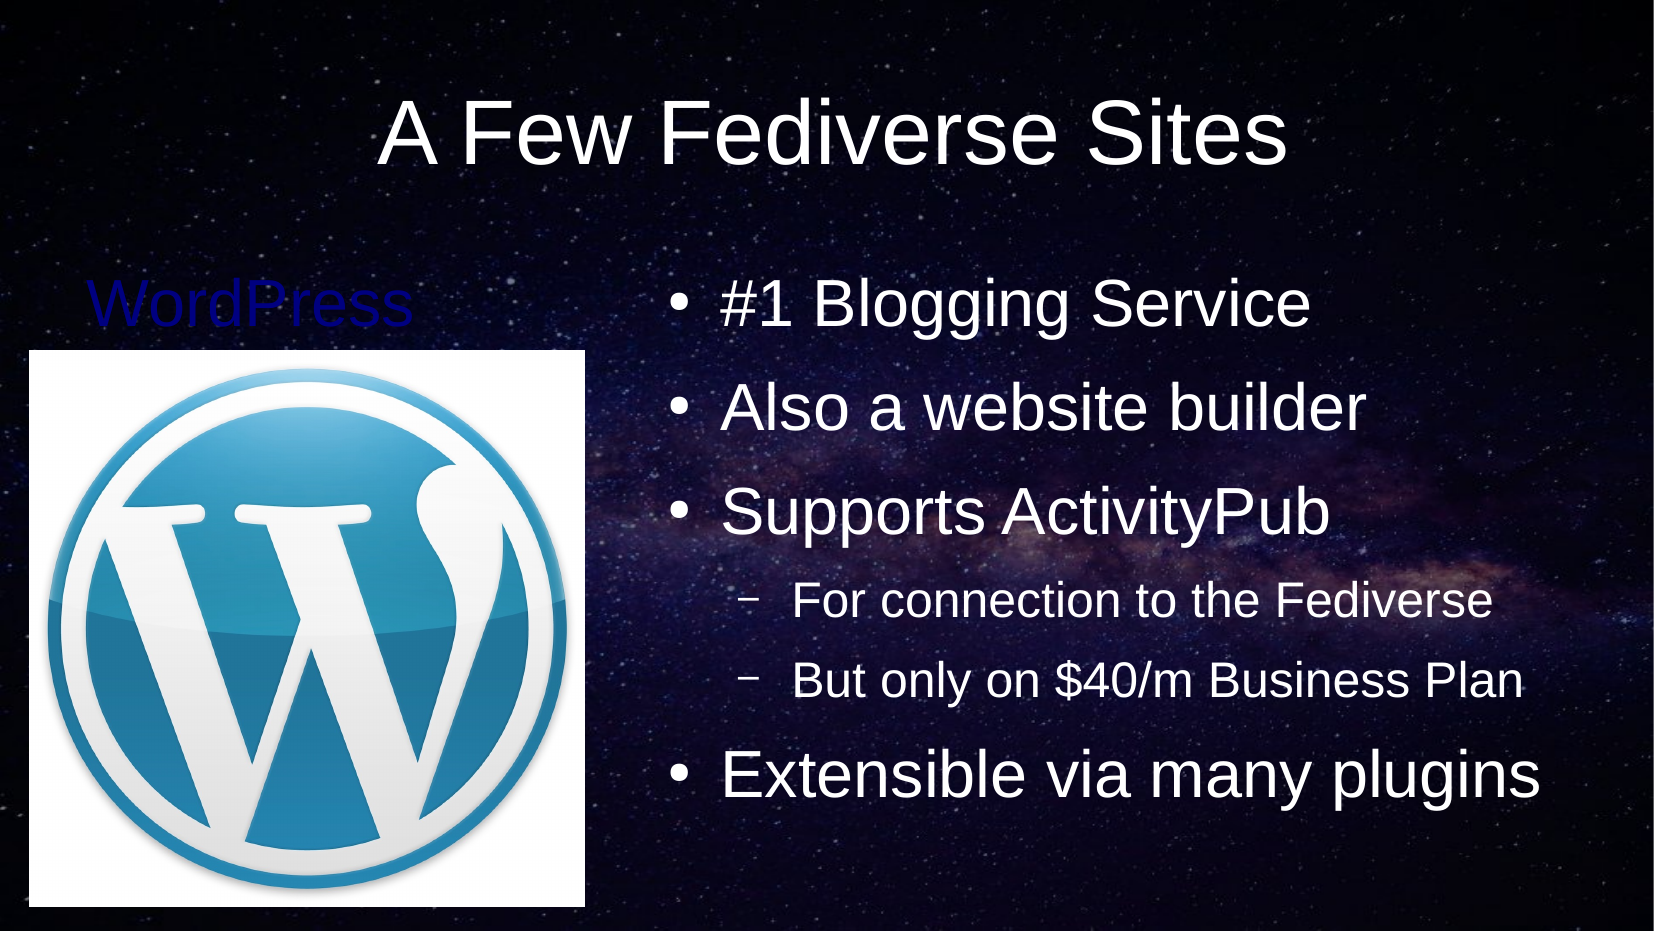

# A Few Fediverse Sites
WordPress
#1 Blogging Service
Also a website builder
Supports ActivityPub
For connection to the Fediverse
But only on $40/m Business Plan
Extensible via many plugins